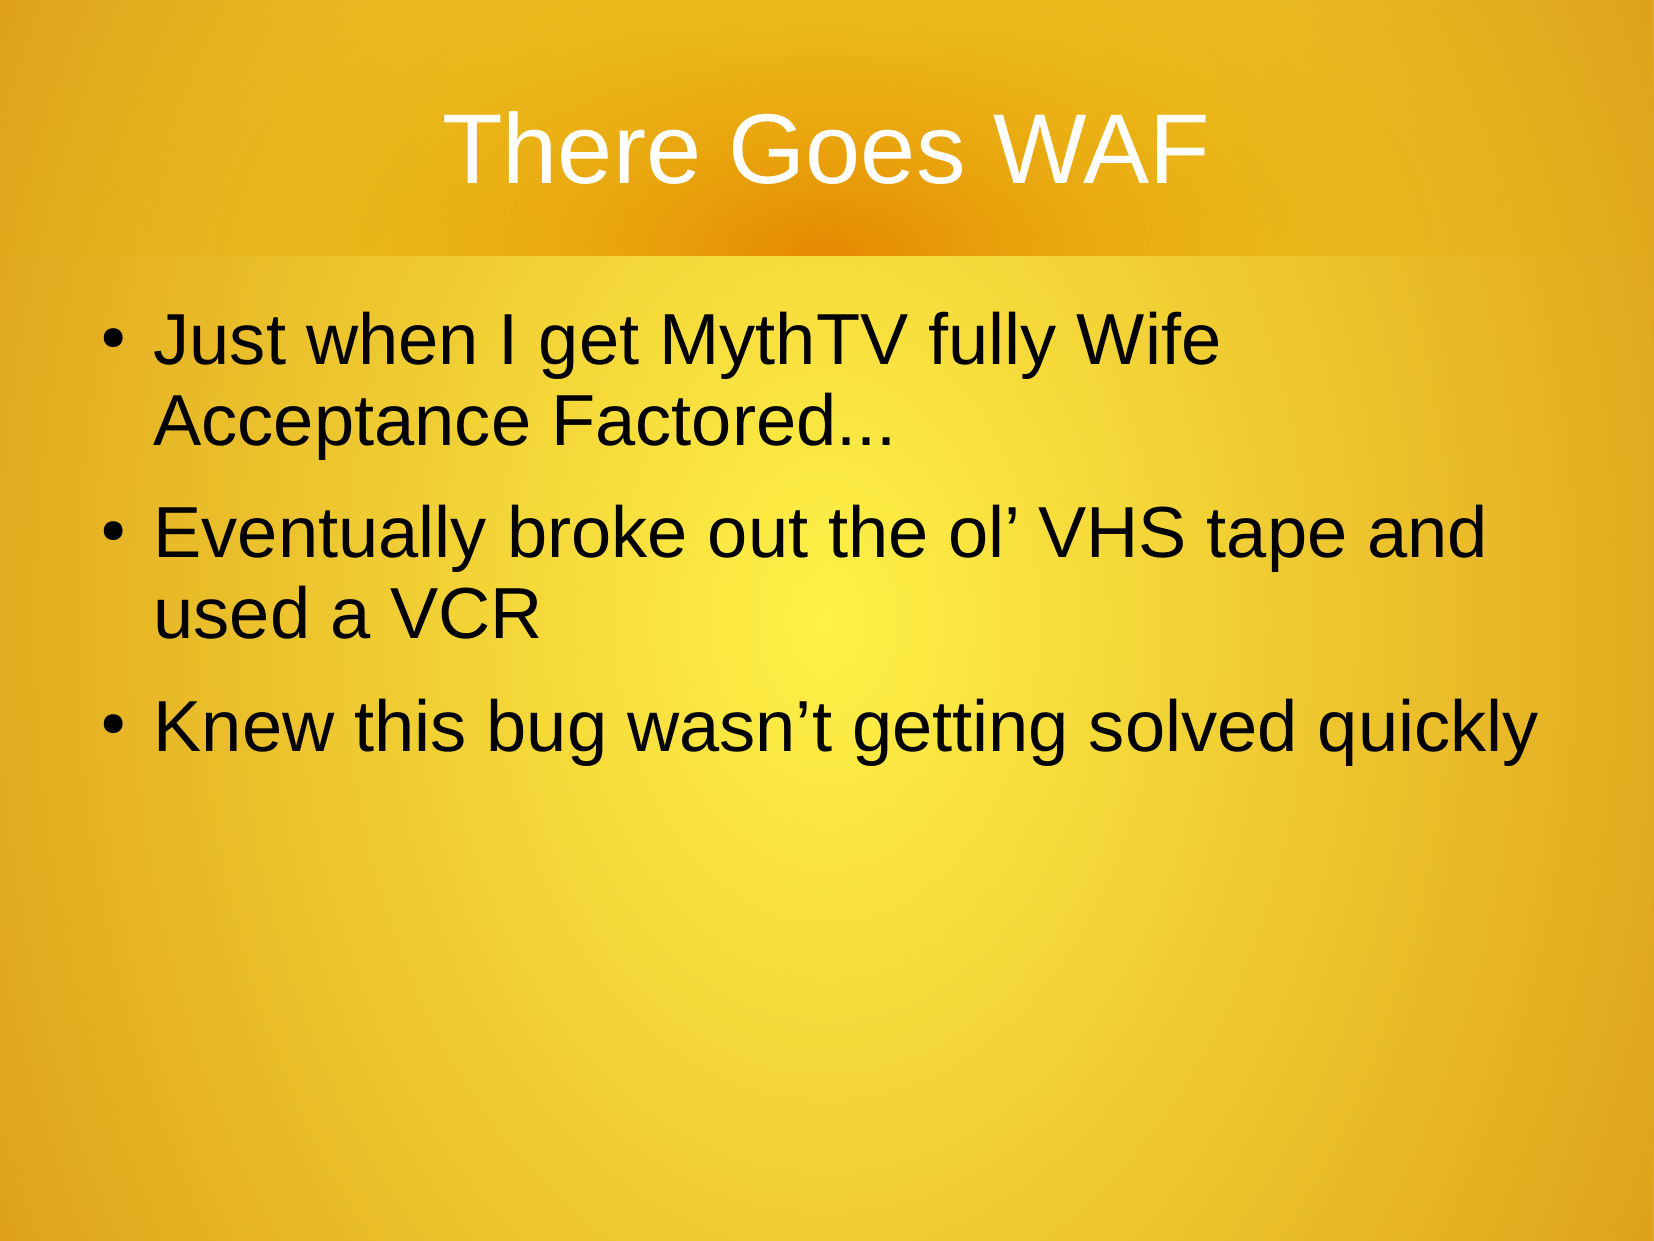

# There Goes WAF
Just when I get MythTV fully Wife Acceptance Factored...
Eventually broke out the ol’ VHS tape and used a VCR
Knew this bug wasn’t getting solved quickly